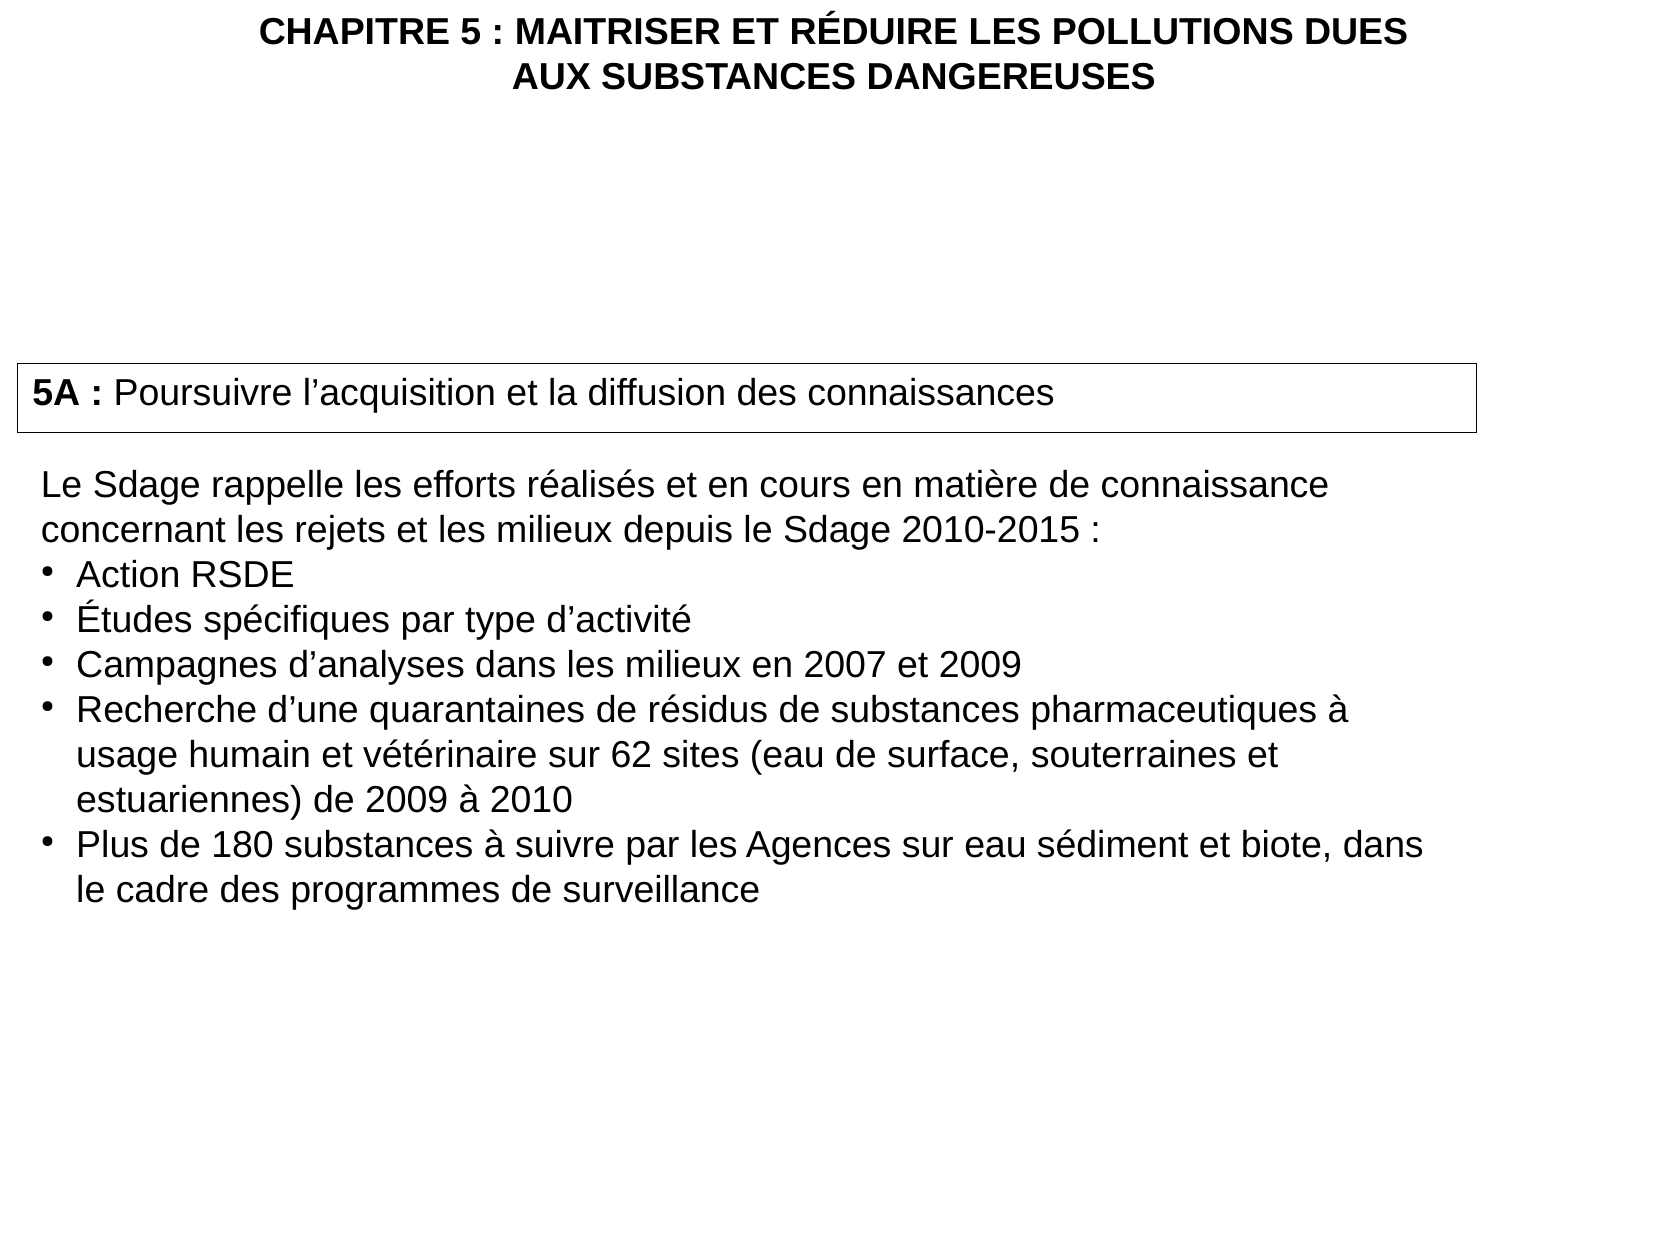

CHAPITRE 5 : MAITRISER ET RÉDUIRE LES POLLUTIONS DUES AUX SUBSTANCES DANGEREUSES
| 5A : Poursuivre l’acquisition et la diffusion des connaissances |
| --- |
Le Sdage rappelle les efforts réalisés et en cours en matière de connaissance concernant les rejets et les milieux depuis le Sdage 2010-2015 :
Action RSDE
Études spécifiques par type d’activité
Campagnes d’analyses dans les milieux en 2007 et 2009
Recherche d’une quarantaines de résidus de substances pharmaceutiques à usage humain et vétérinaire sur 62 sites (eau de surface, souterraines et estuariennes) de 2009 à 2010
Plus de 180 substances à suivre par les Agences sur eau sédiment et biote, dans le cadre des programmes de surveillance